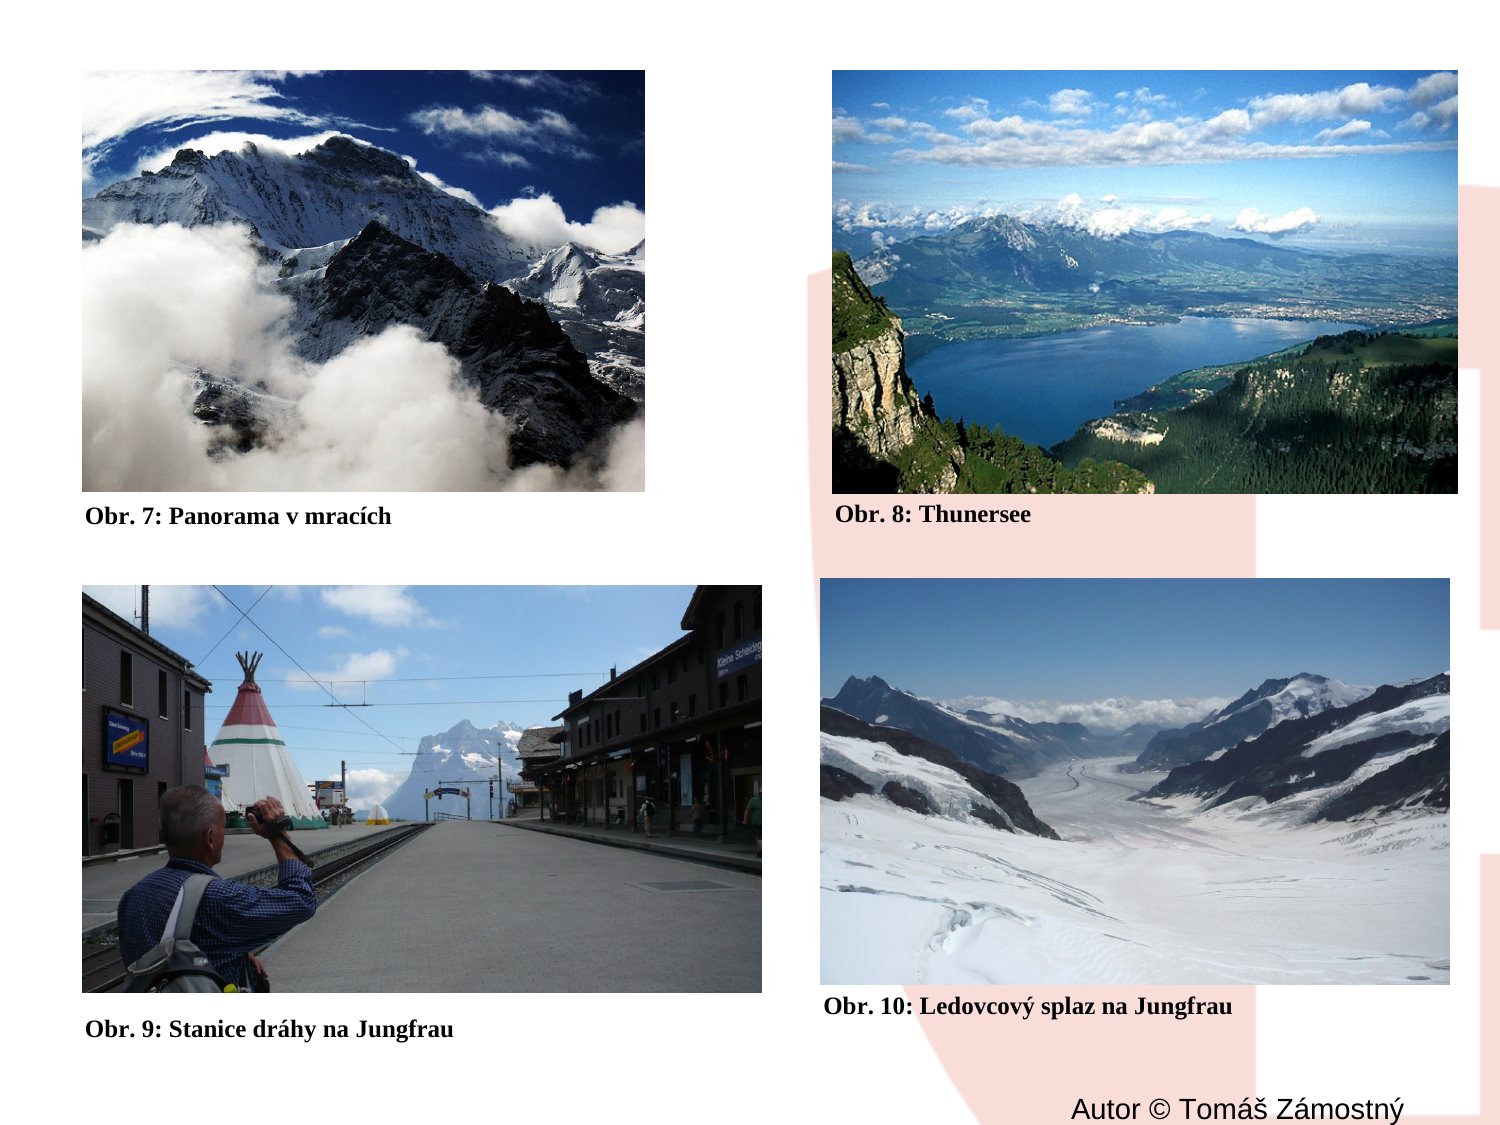

Obr. 8: Thunersee
Obr. 7: Panorama v mracích
Obr. 10: Ledovcový splaz na Jungfrau
Obr. 9: Stanice dráhy na Jungfrau
Autor © Tomáš Zámostný